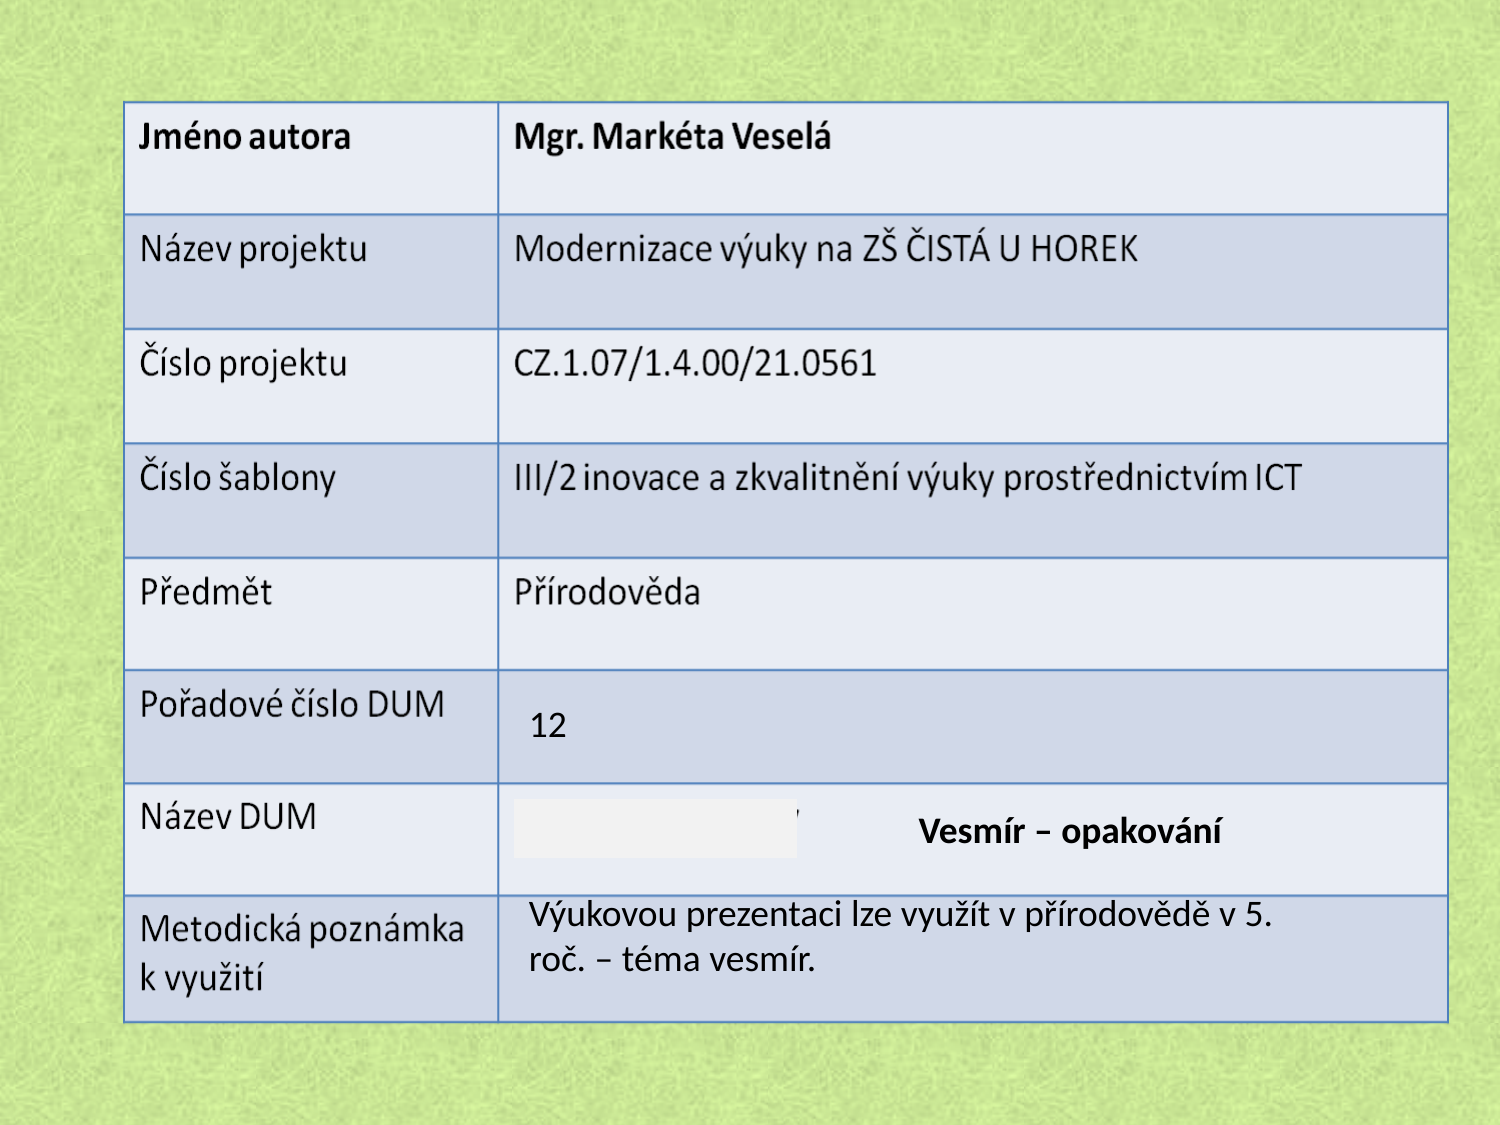

12
Vesmír – opakování
Výukovou prezentaci lze využít v přírodovědě v 5. roč. – téma vesmír.